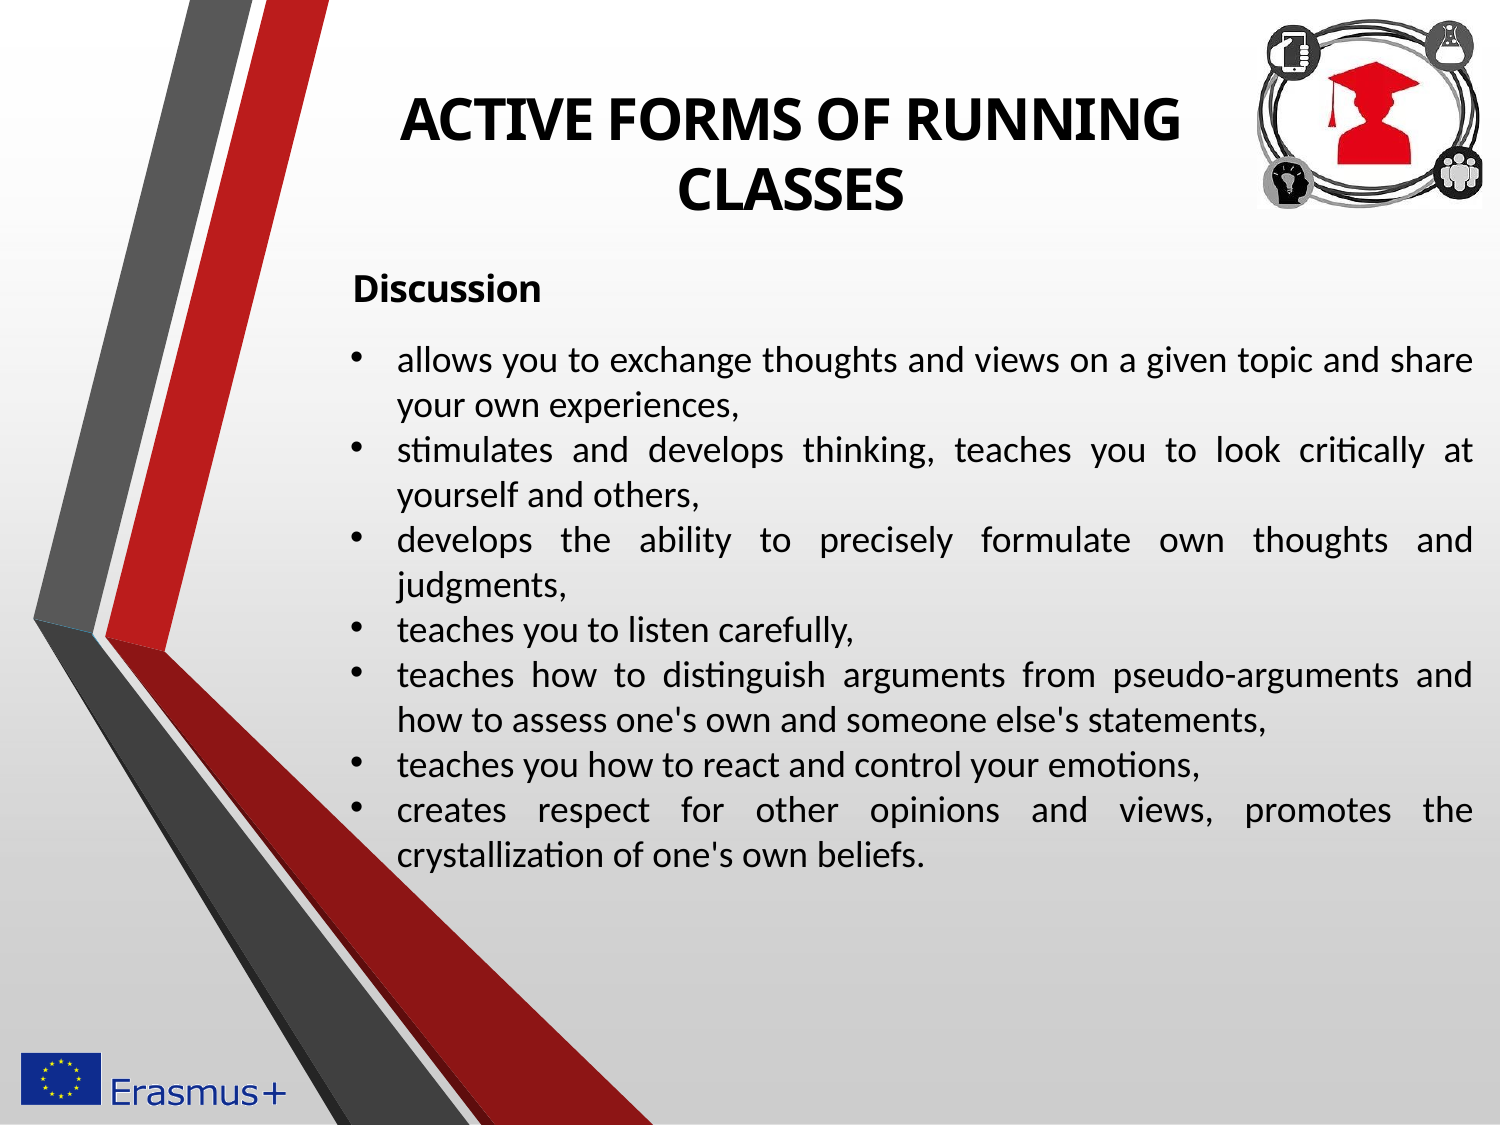

# ACTIVE FORMS OF RUNNING CLASSES
Discussion
allows you to exchange thoughts and views on a given topic and share your own experiences,
stimulates and develops thinking, teaches you to look critically at yourself and others,
develops the ability to precisely formulate own thoughts and judgments,
teaches you to listen carefully,
teaches how to distinguish arguments from pseudo-arguments and how to assess one's own and someone else's statements,
teaches you how to react and control your emotions,
creates respect for other opinions and views, promotes the crystallization of one's own beliefs.